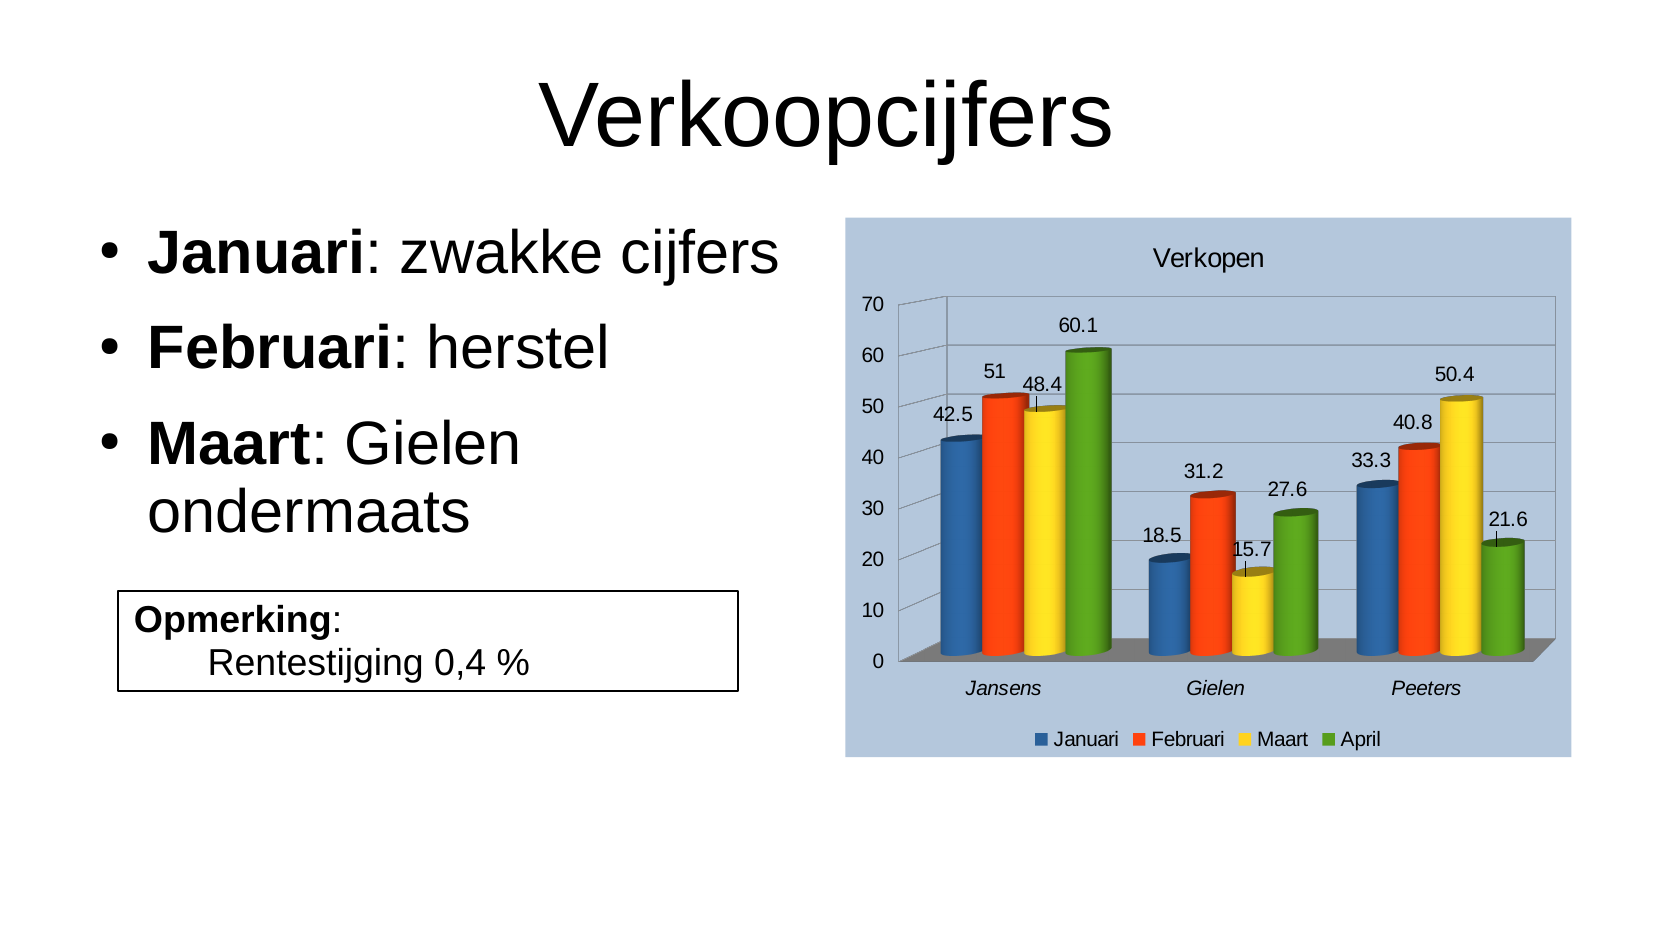

# Verkoopcijfers
Januari: zwakke cijfers
Februari: herstel
Maart: Gielen ondermaats
[unsupported chart]
Opmerking:
	Rentestijging 0,4 %